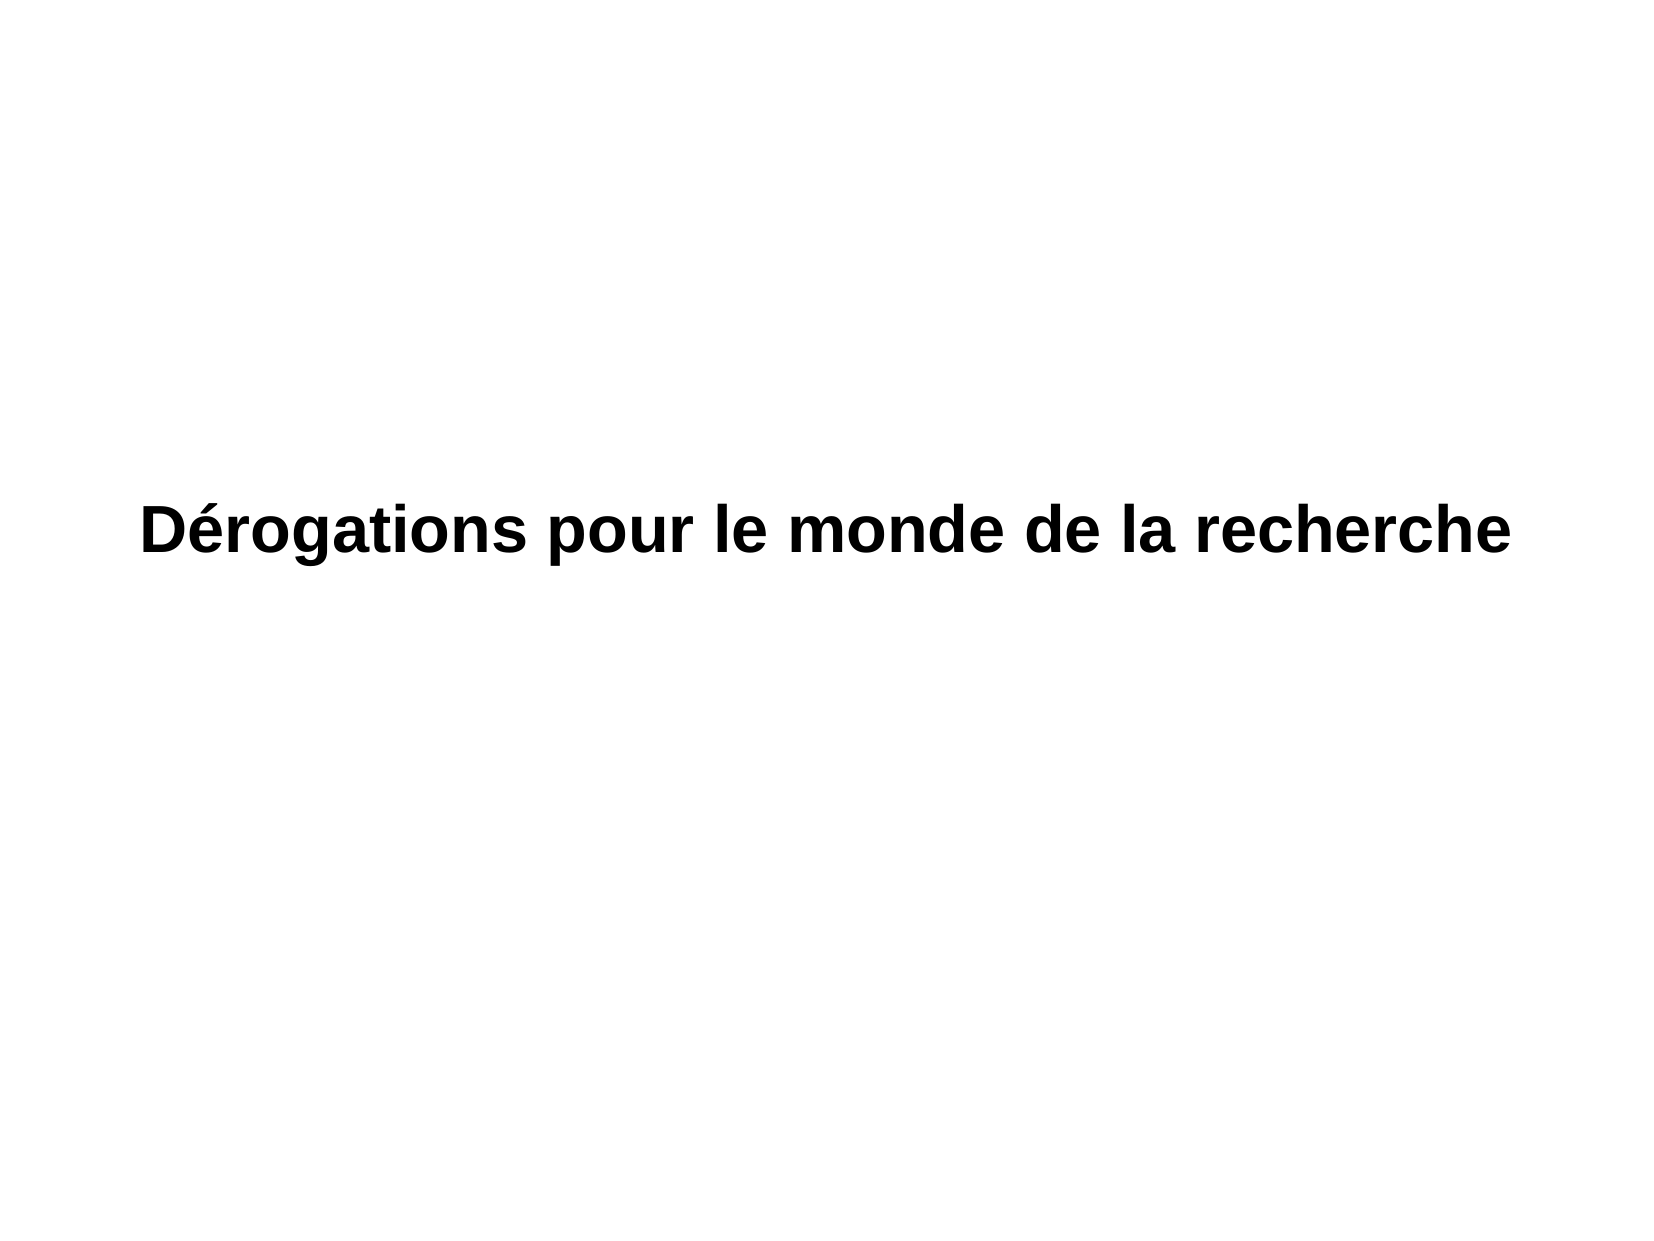

#
Dérogations pour le monde de la recherche